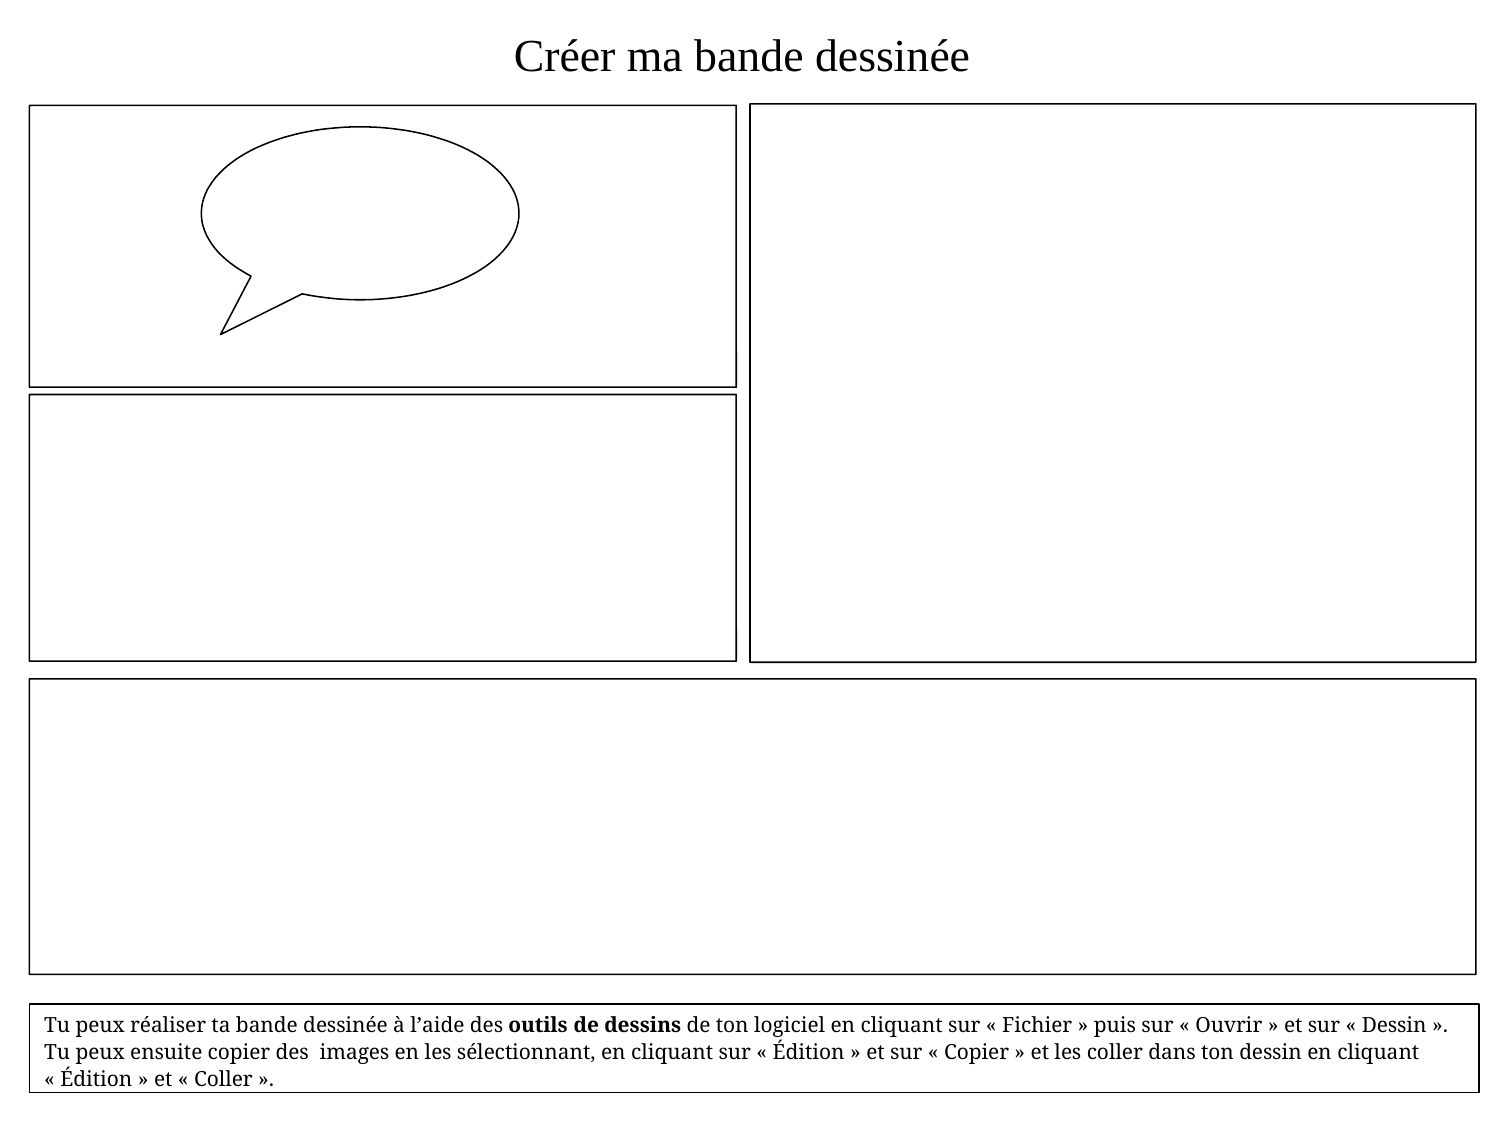

Créer ma bande dessinée
Tu peux réaliser ta bande dessinée à l’aide des outils de dessins de ton logiciel en cliquant sur « Fichier » puis sur « Ouvrir » et sur « Dessin ».
Tu peux ensuite copier des images en les sélectionnant, en cliquant sur « Édition » et sur « Copier » et les coller dans ton dessin en cliquant « Édition » et « Coller ».